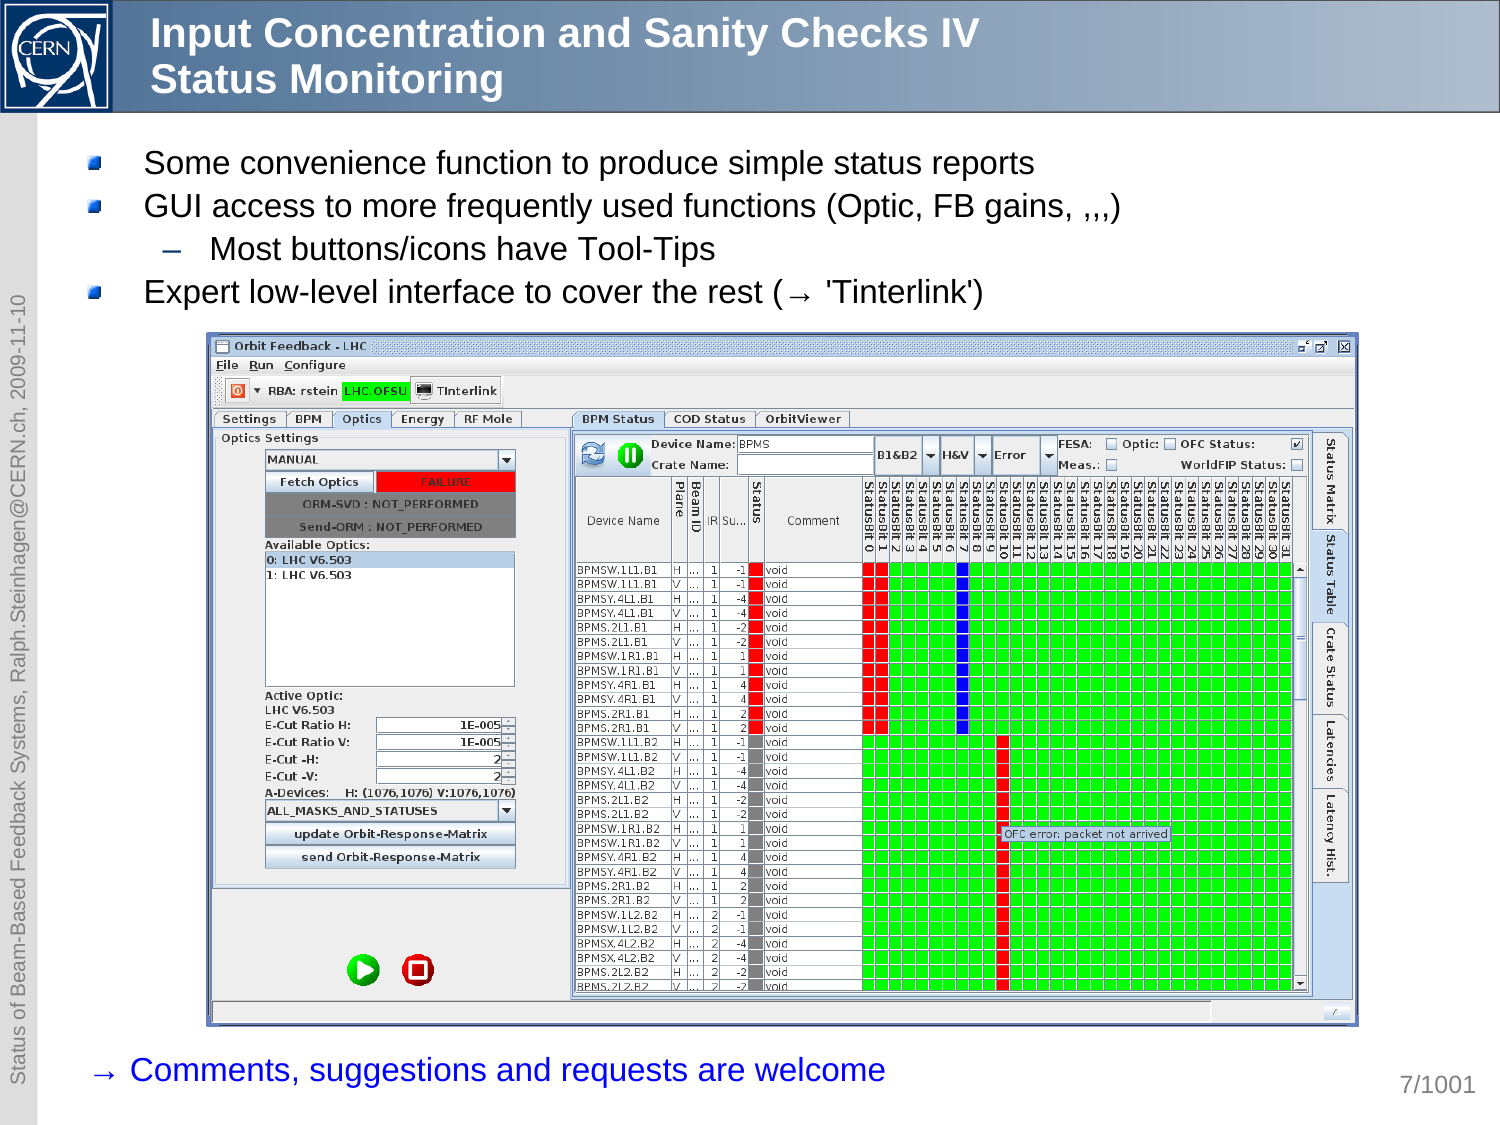

# Input Concentration and Sanity Checks IV Status Monitoring
Some convenience function to produce simple status reports
GUI access to more frequently used functions (Optic, FB gains, ,,,)
Most buttons/icons have Tool-Tips
Expert low-level interface to cover the rest (→ 'Tinterlink')
→ Comments, suggestions and requests are welcome